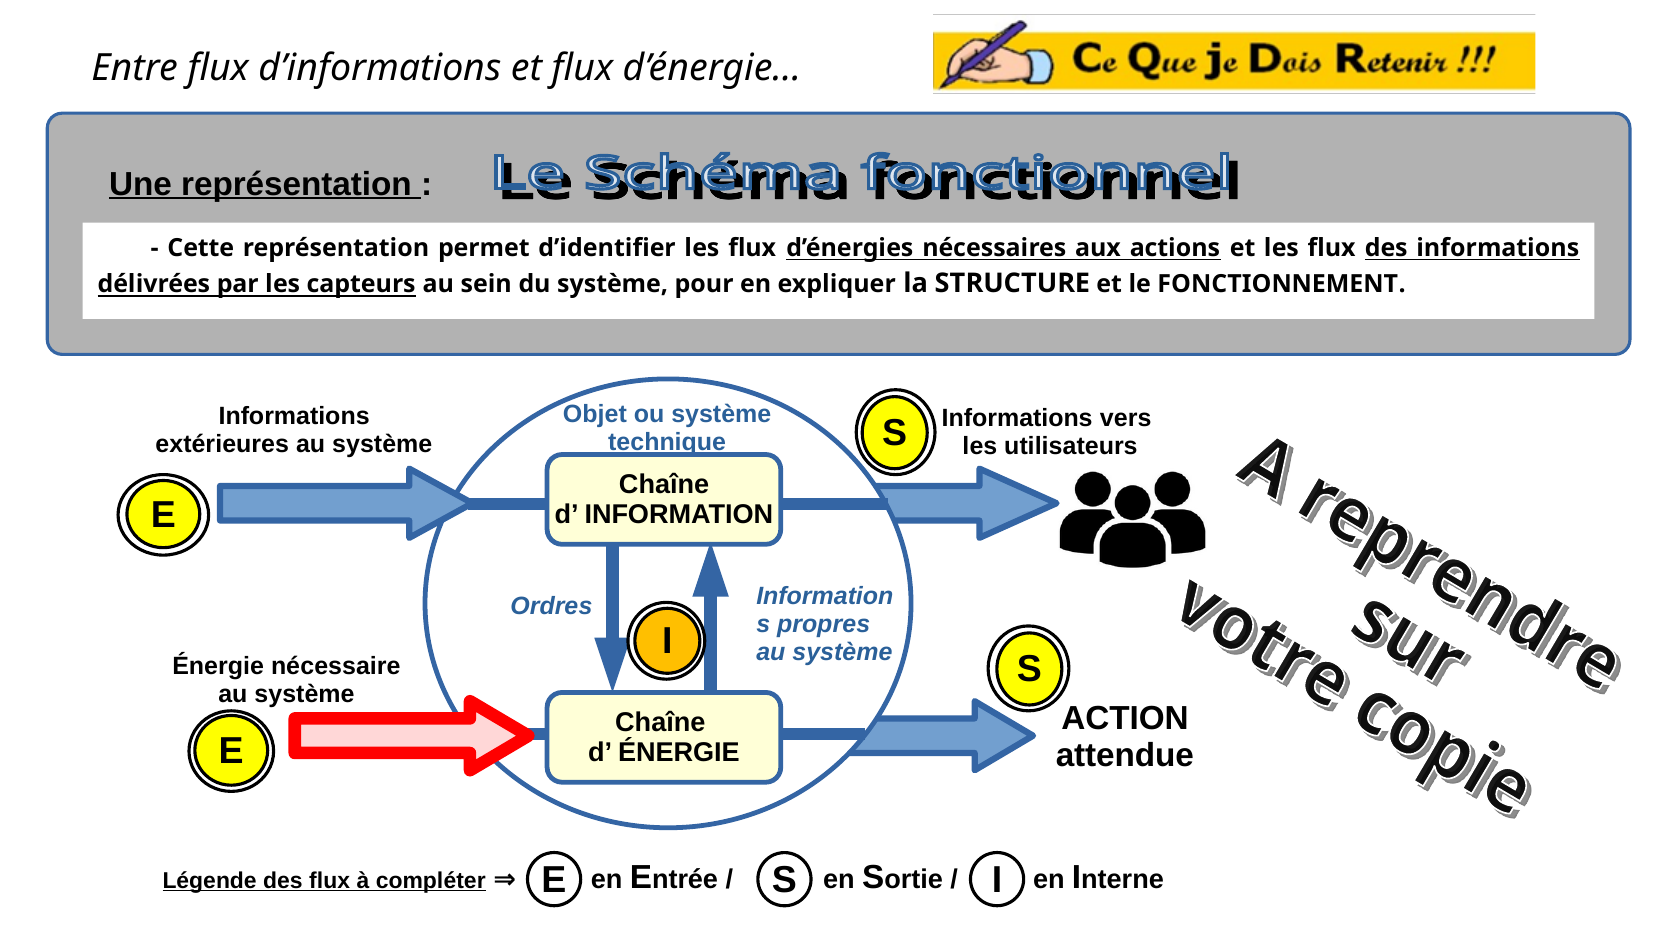

Entre flux d’informations et flux d’énergie…
Le Schéma fonctionnel
Une représentation :
- Cette représentation permet d’identifier les flux d’énergies nécessaires aux actions et les flux des informations délivrées par les capteurs au sein du système, pour en expliquer la STRUCTURE et le FONCTIONNEMENT.
Objet ou système
technique
Informations extérieures au système
S
Informations vers
les utilisateurs
Chaîne
d’ INFORMATION
E
A reprendre
 sur
votre copie
Informations propres au système
Ordres
I
S
Énergie nécessaire
au système
ACTION
attendue
Chaîne
d’ ÉNERGIE
E
Légende des flux à compléter ⇒ en Entrée / en Sortie / en Interne
E
I
S